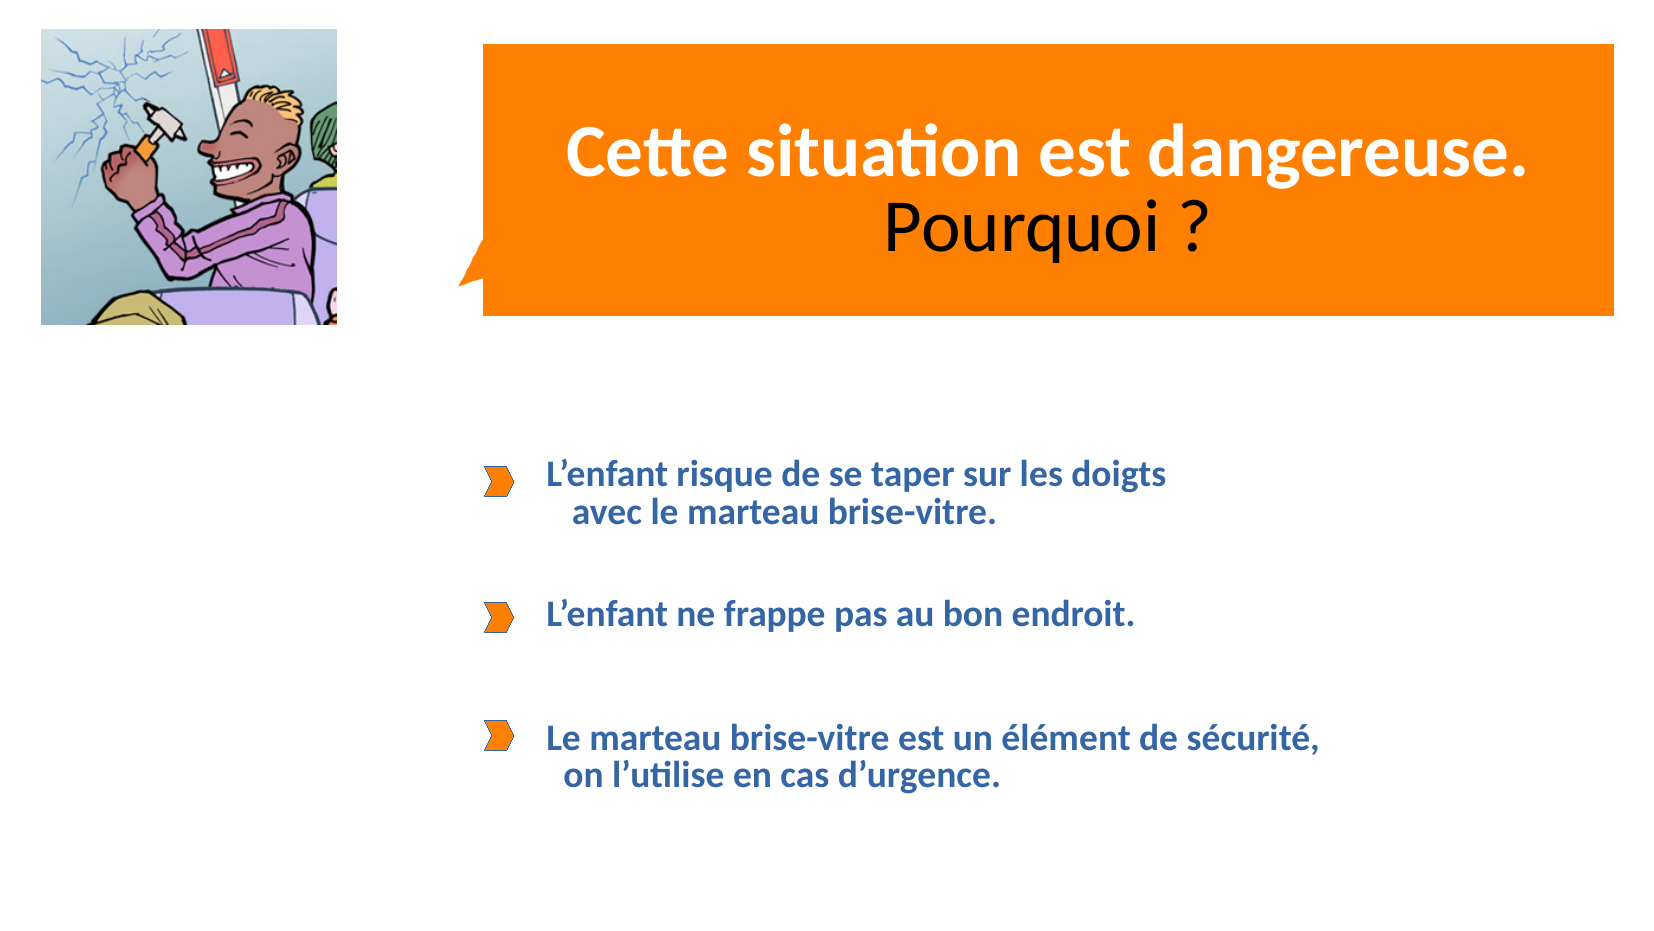

Cette situation est dangereuse.
Pourquoi ?
L’enfant risque de se taper sur les doigts
 avec le marteau brise-vitre.
L’enfant ne frappe pas au bon endroit.
Le marteau brise-vitre est un élément de sécurité,
 on l’utilise en cas d’urgence.